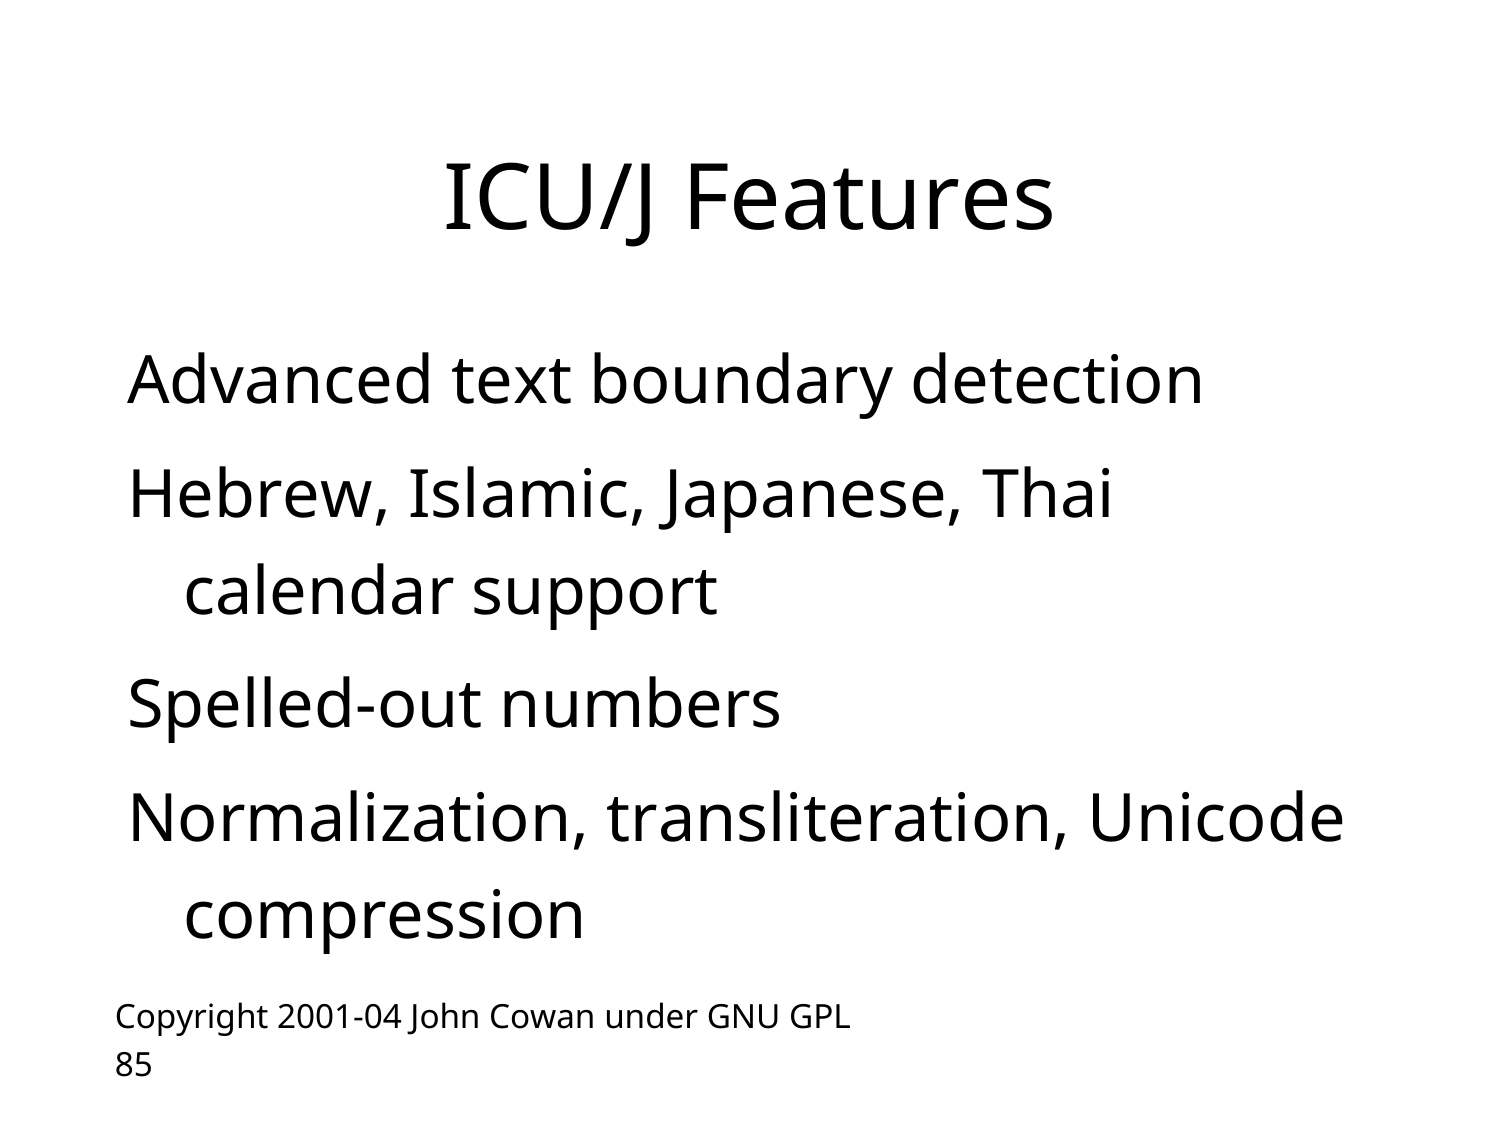

# ICU/J Features
Advanced text boundary detection
Hebrew, Islamic, Japanese, Thai calendar support
Spelled-out numbers
Normalization, transliteration, Unicode compression